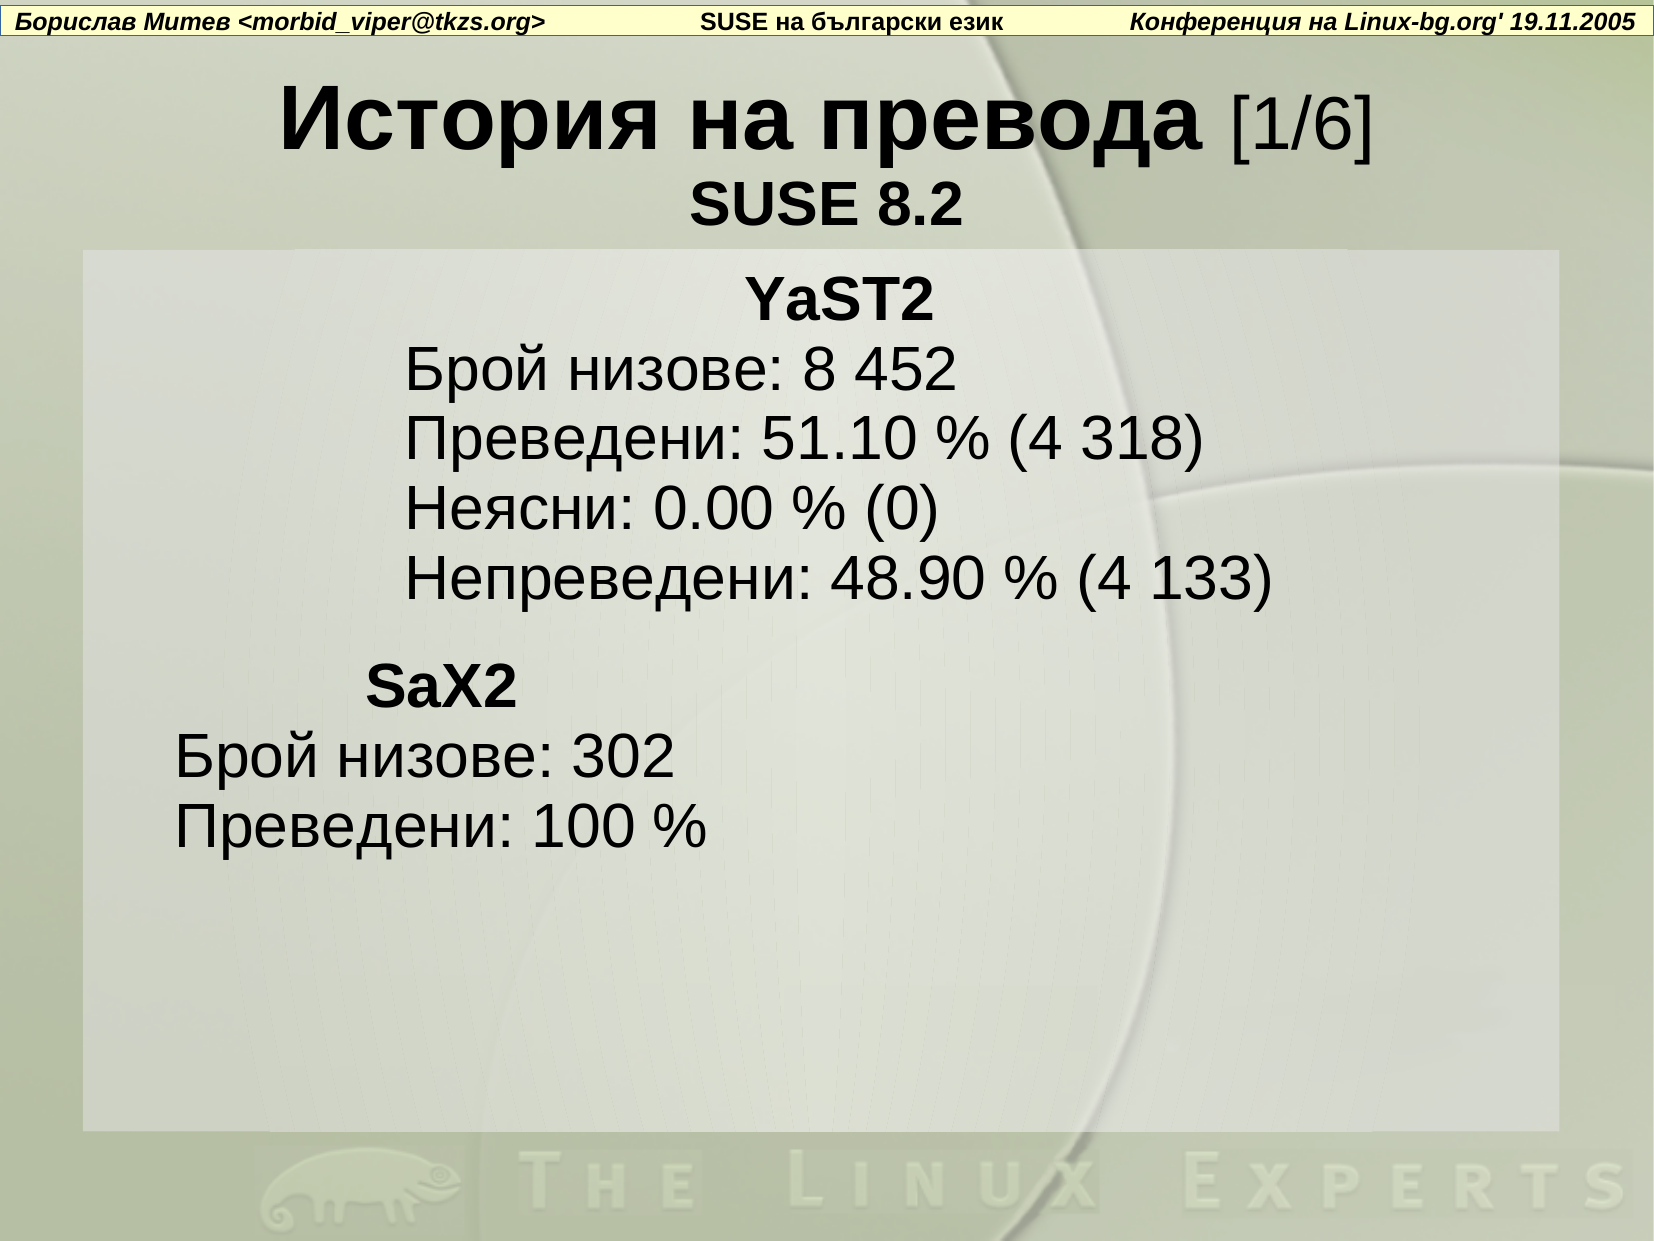

# История на превода [1/6] SUSE 8.2
YaST2
Брой низове: 8 452
Преведени: 51.10 % (4 318)
Неясни: 0.00 % (0)
Непреведени: 48.90 % (4 133)
SaX2
Брой низове: 302
Преведени: 100 %